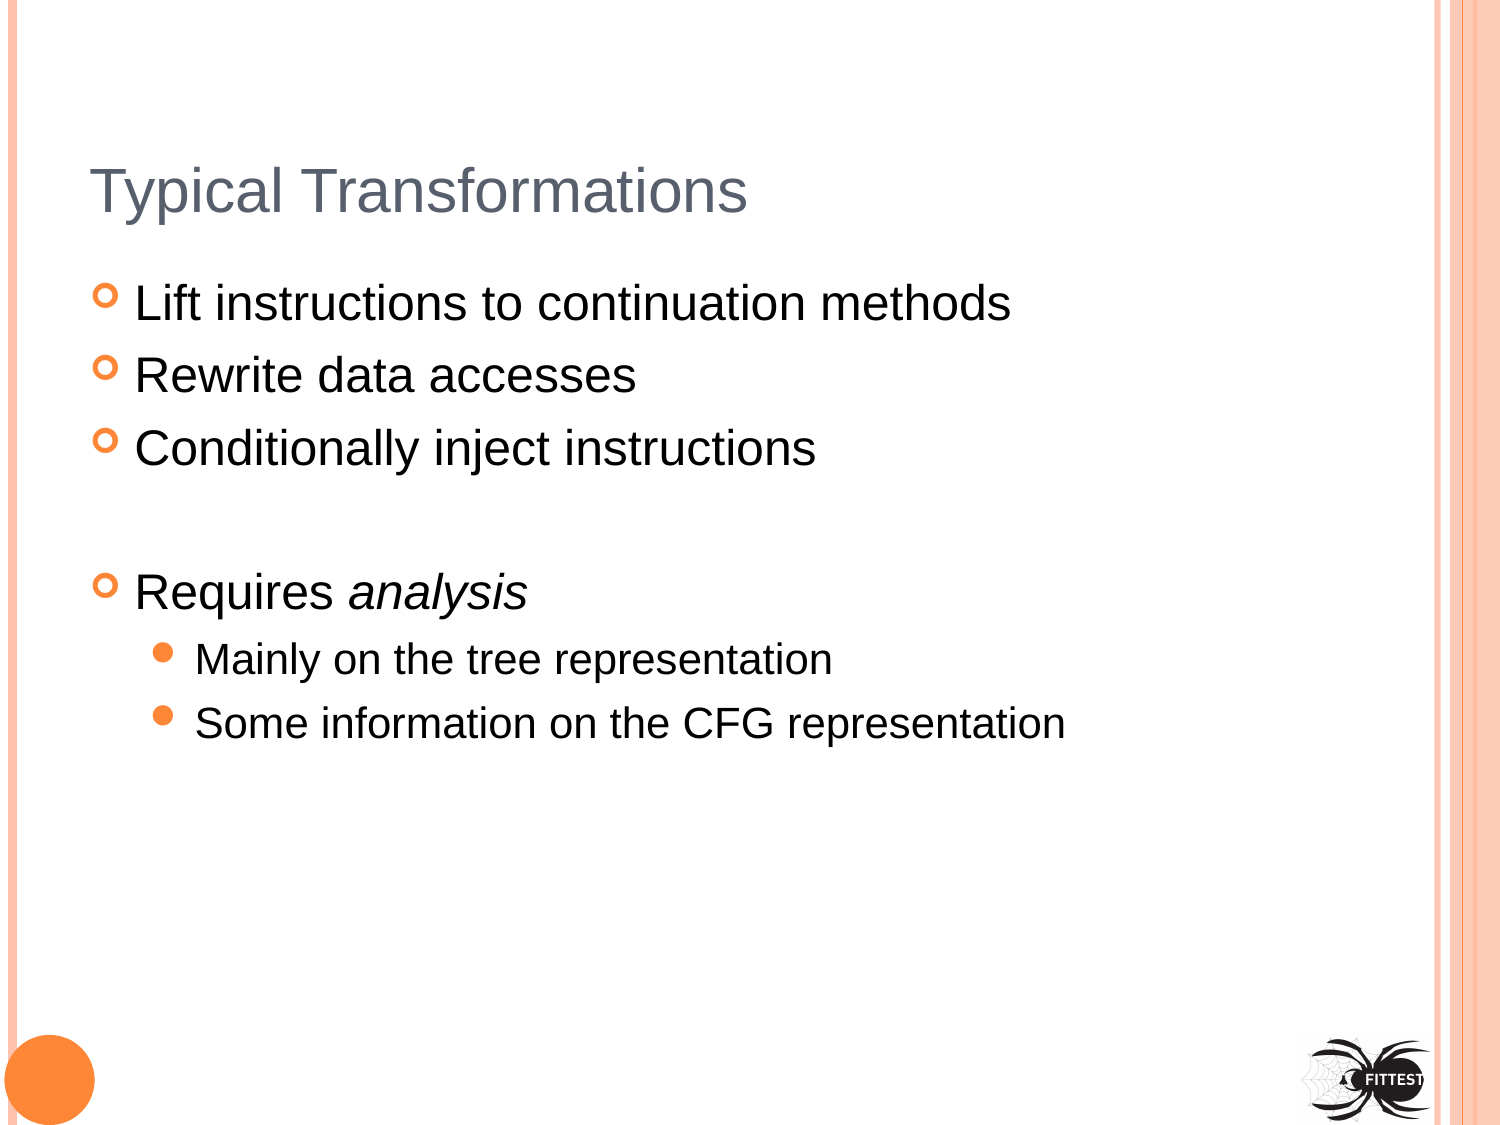

# Typical Transformations
Lift instructions to continuation methods
Rewrite data accesses
Conditionally inject instructions
Requires analysis
Mainly on the tree representation
Some information on the CFG representation